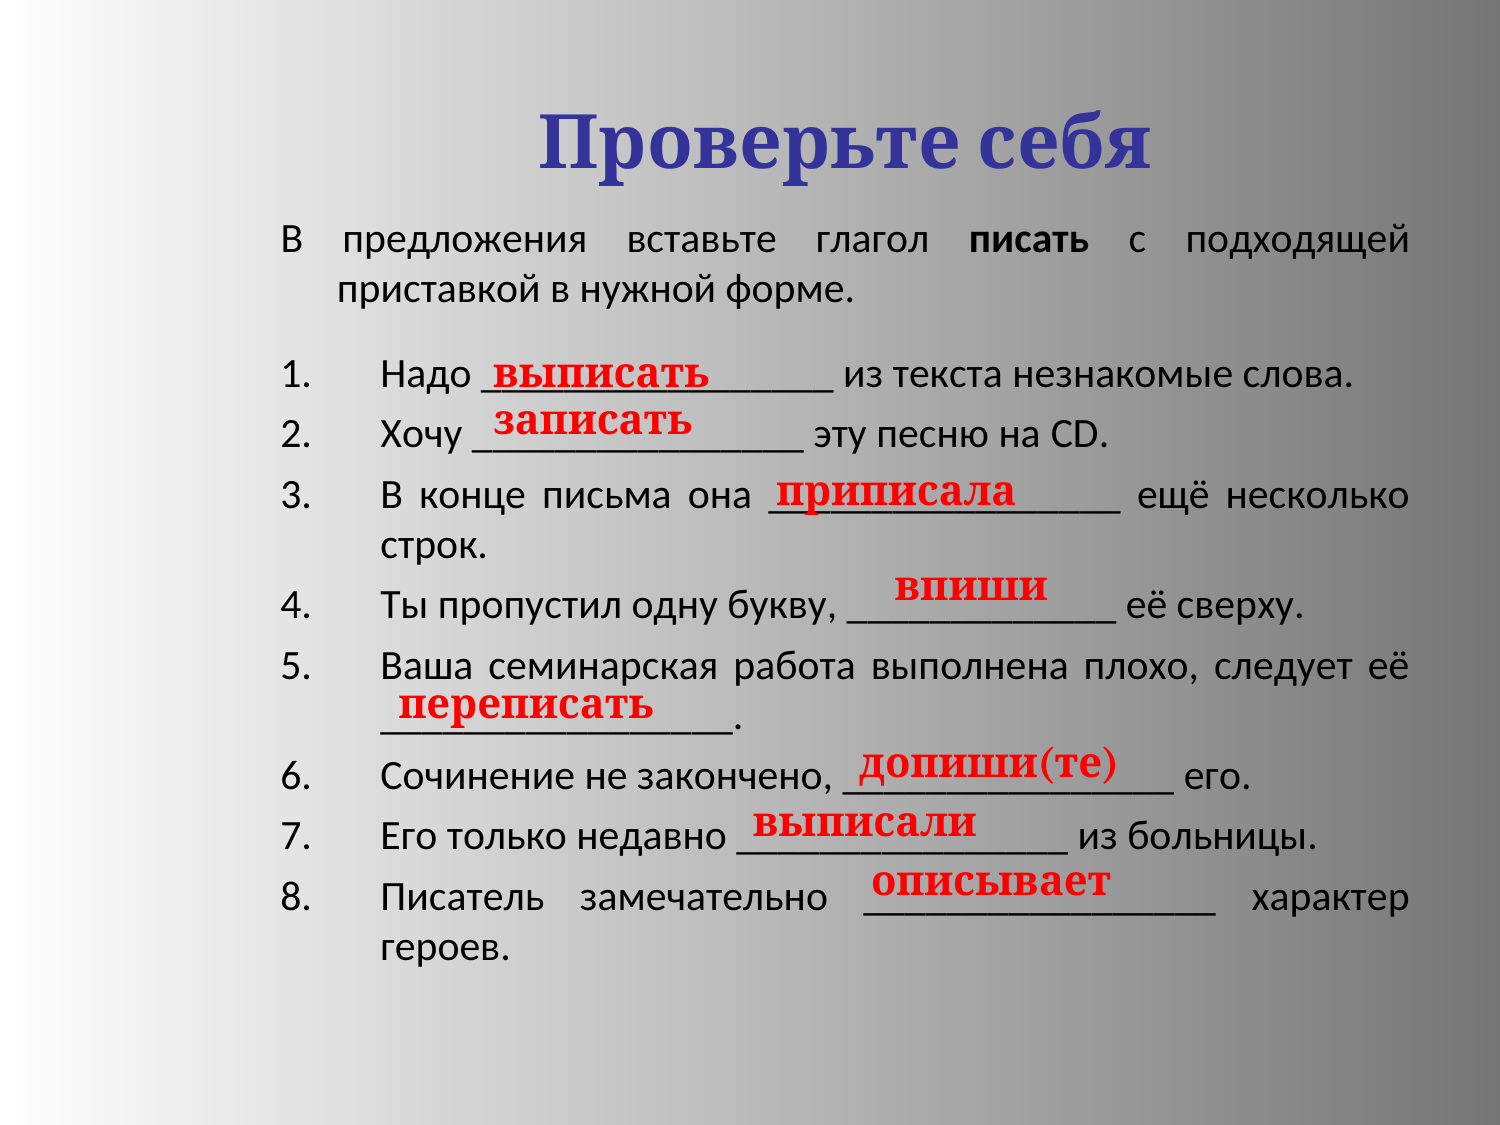

# Проверьте себя
В предложения вставьте глагол писать с подходящей приставкой в нужной форме.
Надо _________________ из текста незнакомые слова.
Хочу ________________ эту песню на CD.
В конце письма она _________________ ещё несколько строк.
Ты пропустил одну букву, _____________ её сверху.
Ваша семинарская работа выполнена плохо, следует её _________________.
Сочинение не закончено, ________________ его.
Его только недавно ________________ из больницы.
Писатель замечательно _________________ характер героев.
выписать
записать
приписала
впиши
переписать
допиши(те)
выписали
описывает